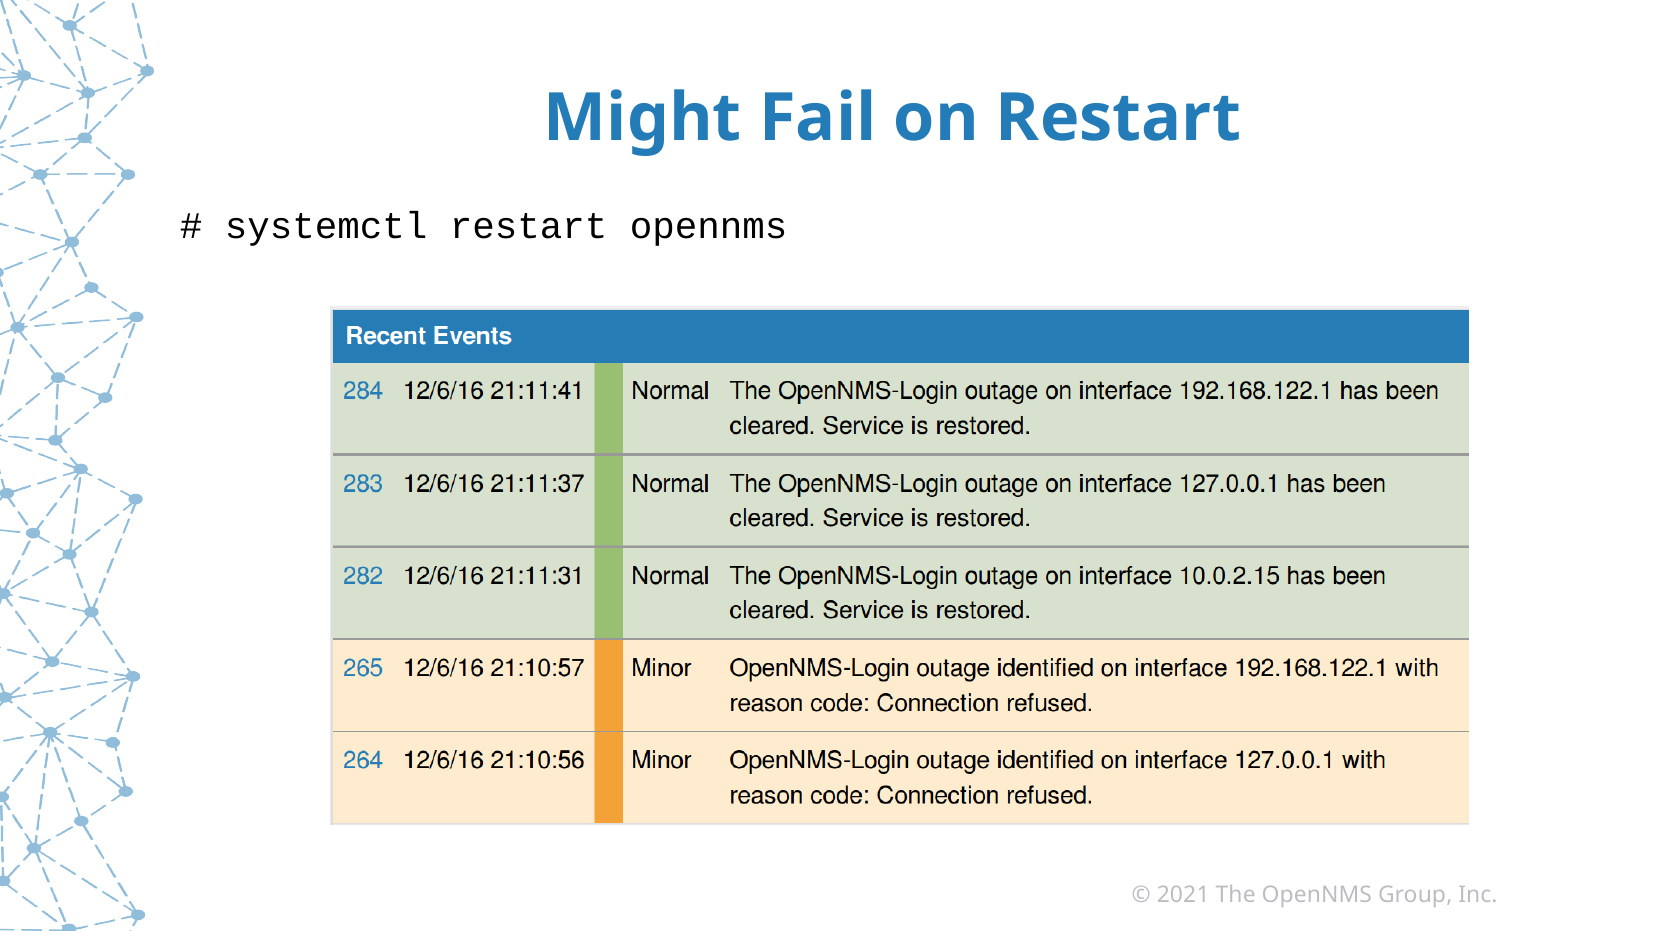

# Might Fail on Restart
# systemctl restart opennms